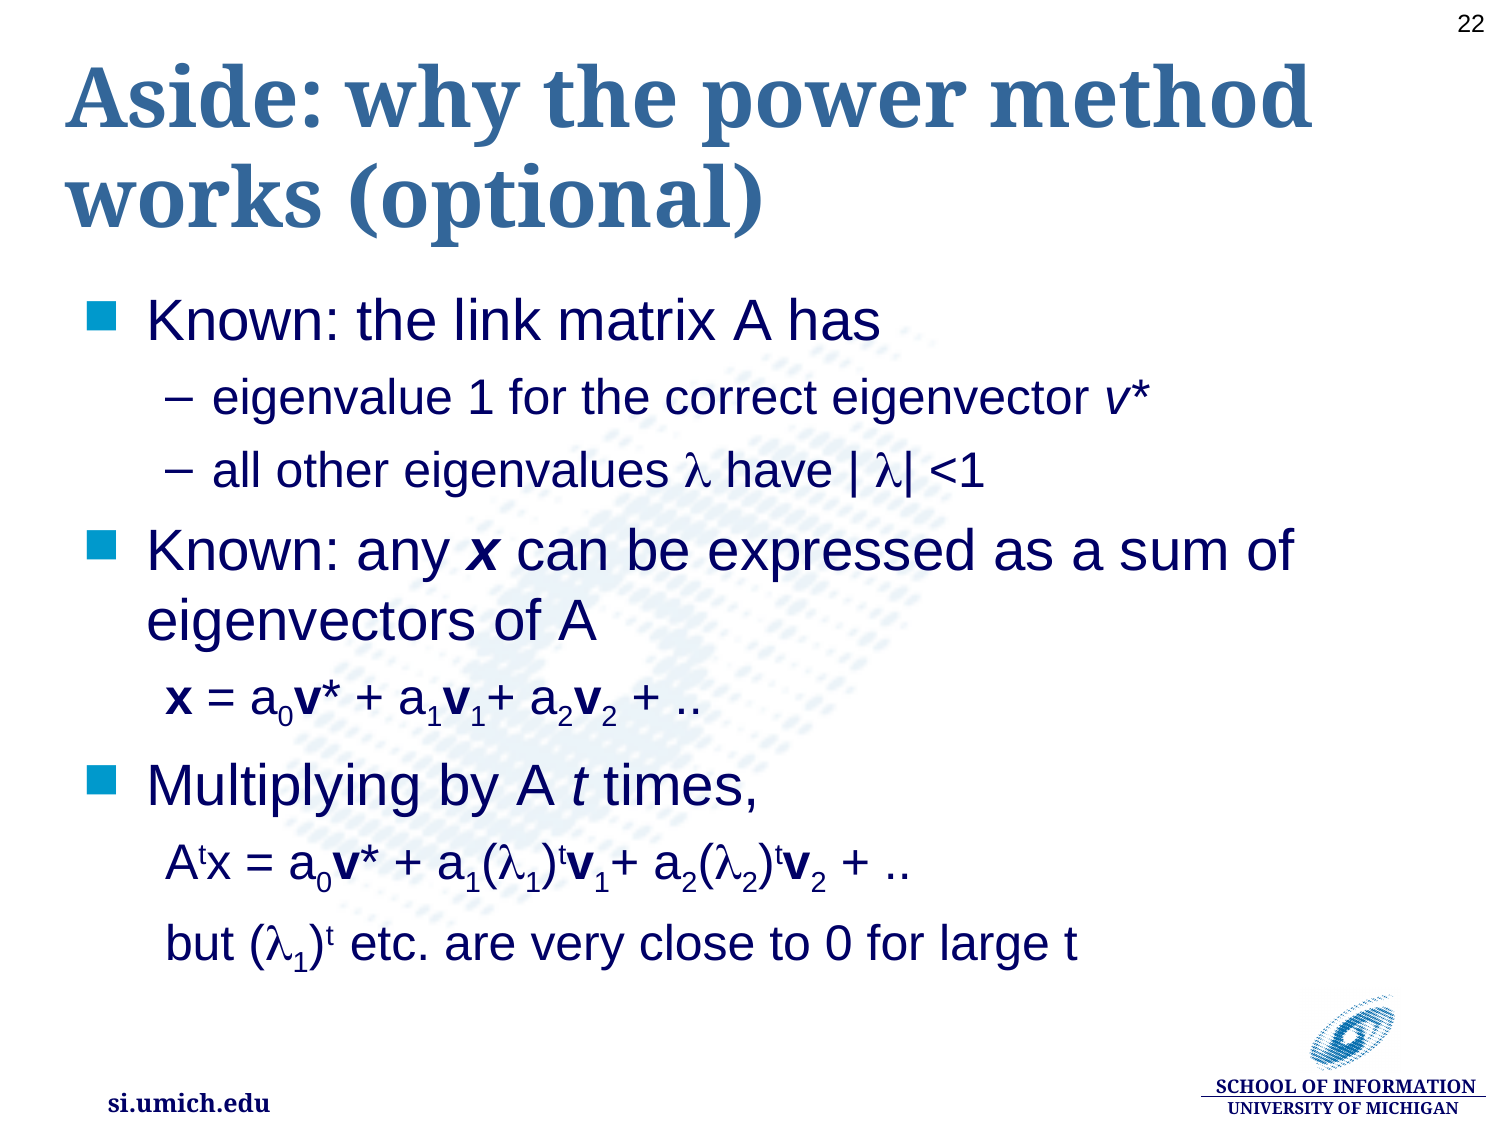

# Aside: why the power method works (optional)
Known: the link matrix A has
eigenvalue 1 for the correct eigenvector v*
all other eigenvalues  have | | <1
Known: any x can be expressed as a sum of eigenvectors of A
x = a0v* + a1v1+ a2v2 + ..
Multiplying by A t times,
Atx = a0v* + a1(1)tv1+ a2(2)tv2 + ..
but (1)t etc. are very close to 0 for large t